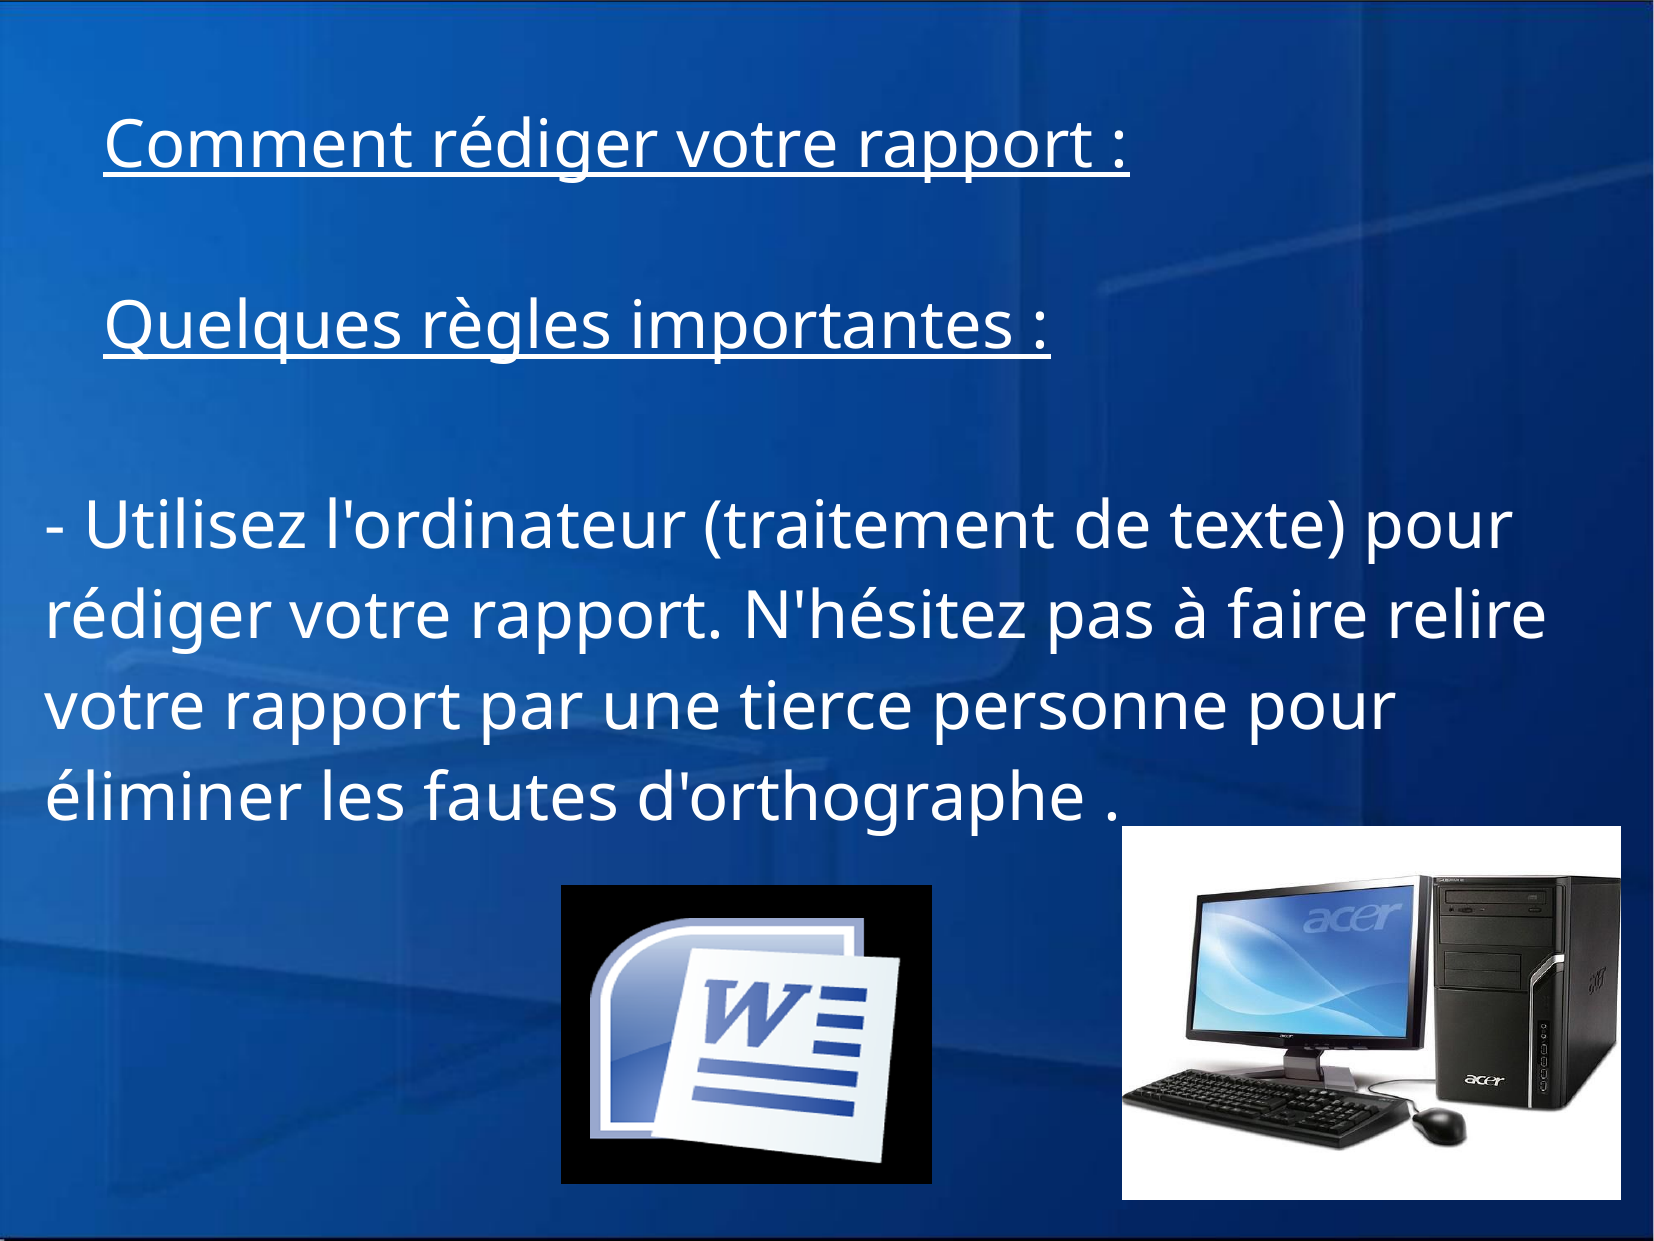

Comment rédiger votre rapport :
Quelques règles importantes :
- Utilisez l'ordinateur (traitement de texte) pour rédiger votre rapport. N'hésitez pas à faire relire votre rapport par une tierce personne pour éliminer les fautes d'orthographe .